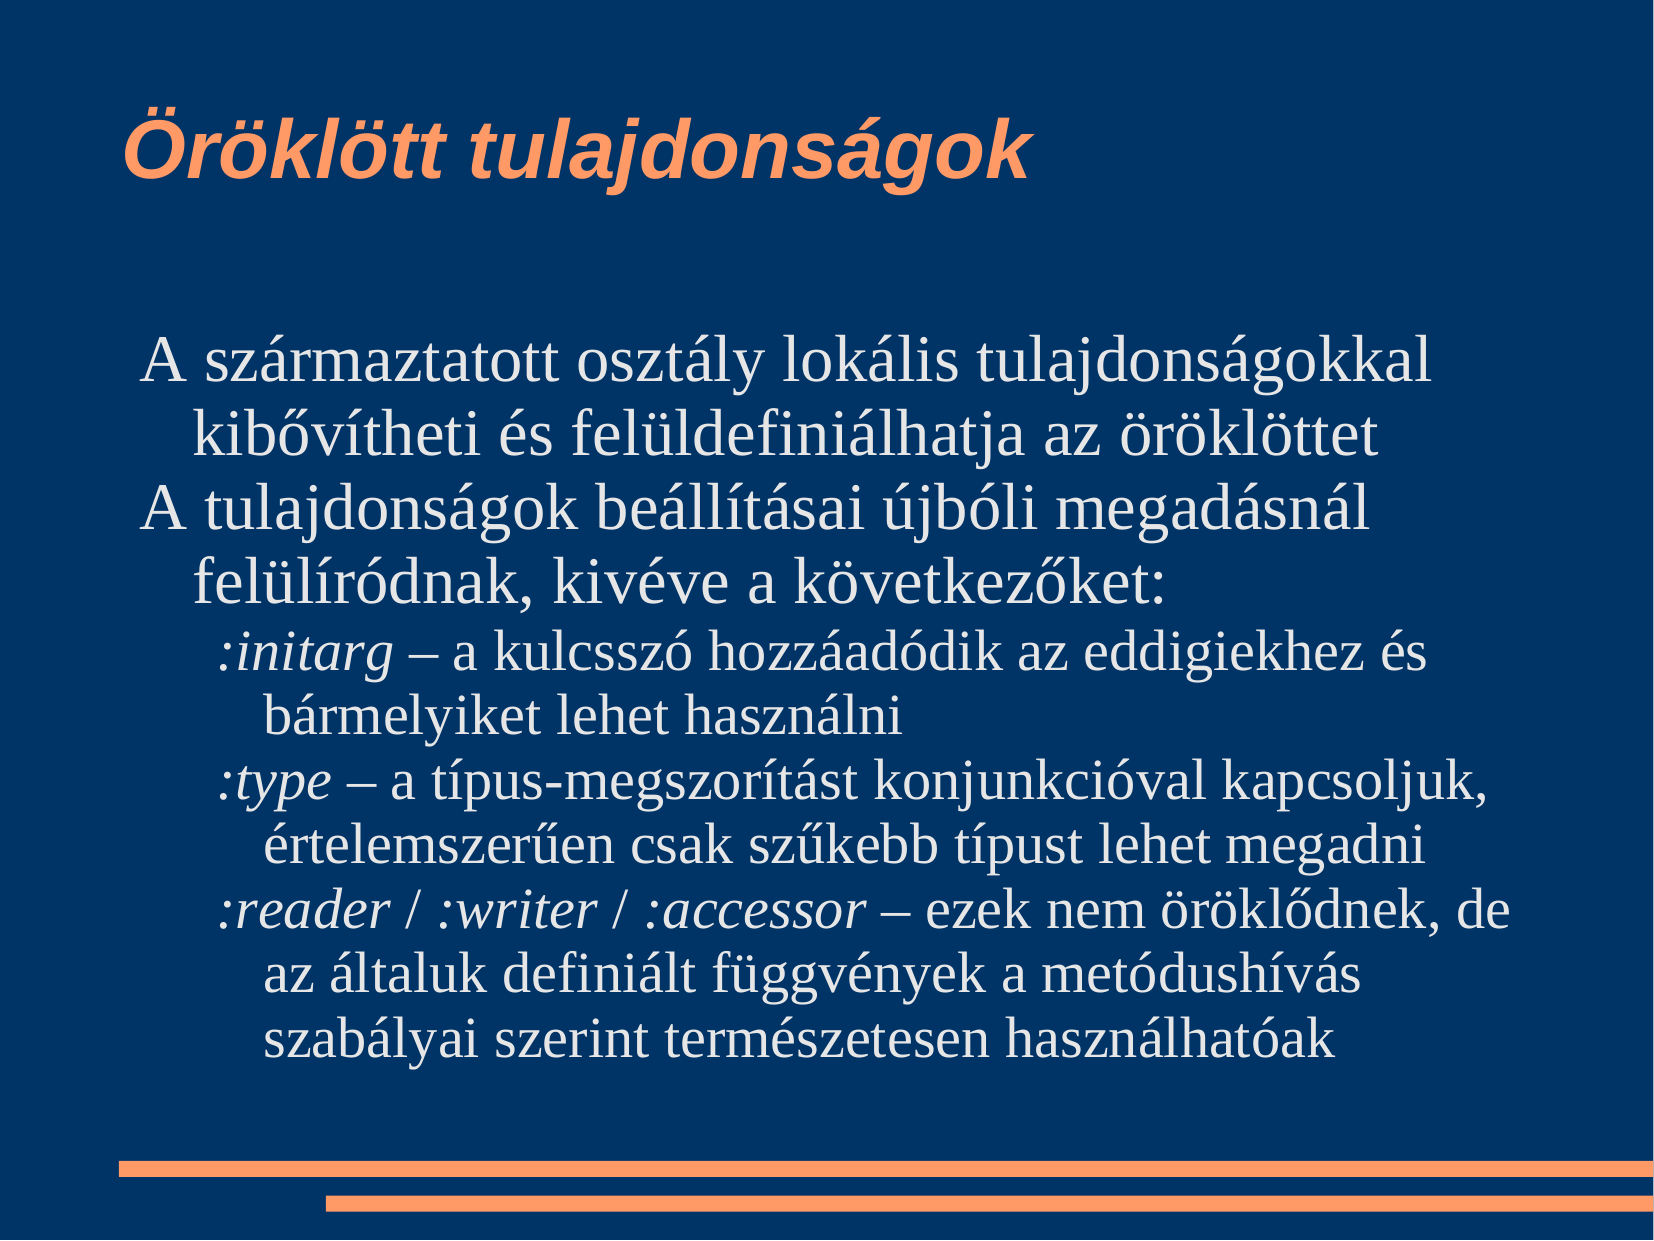

# Öröklött tulajdonságok
A származtatott osztály lokális tulajdonságokkal kibővítheti és felüldefiniálhatja az öröklöttet
A tulajdonságok beállításai újbóli megadásnál felülíródnak, kivéve a következőket:
:initarg – a kulcsszó hozzáadódik az eddigiekhez és bármelyiket lehet használni
:type – a típus-megszorítást konjunkcióval kapcsoljuk, értelemszerűen csak szűkebb típust lehet megadni
:reader / :writer / :accessor – ezek nem öröklődnek, de az általuk definiált függvények a metódushívás szabályai szerint természetesen használhatóak